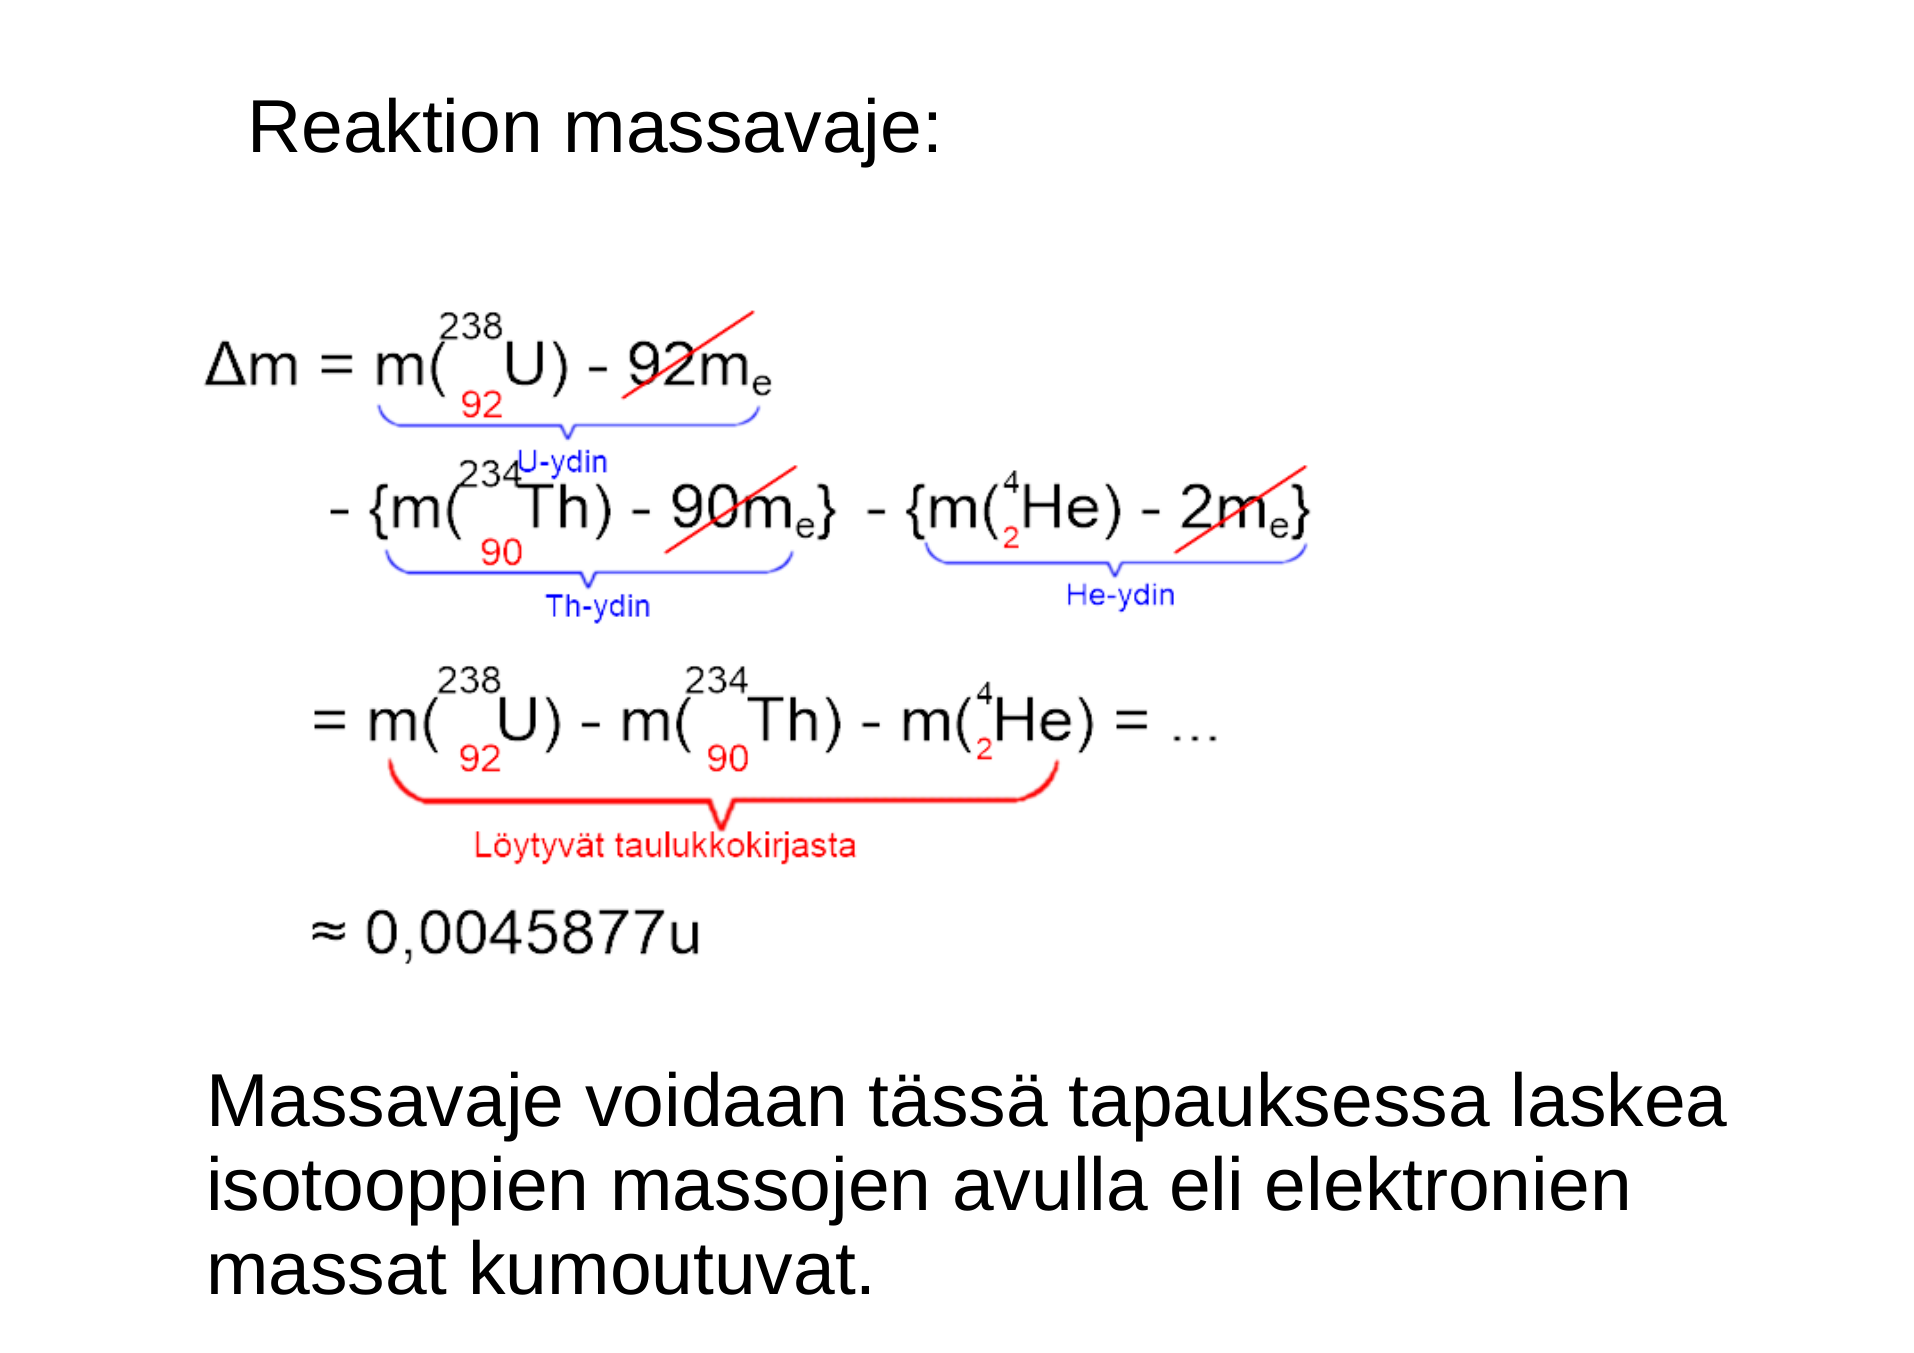

Reaktion massavaje:
Massavaje voidaan tässä tapauksessa laskea isotooppien massojen avulla eli elektronien massat kumoutuvat.